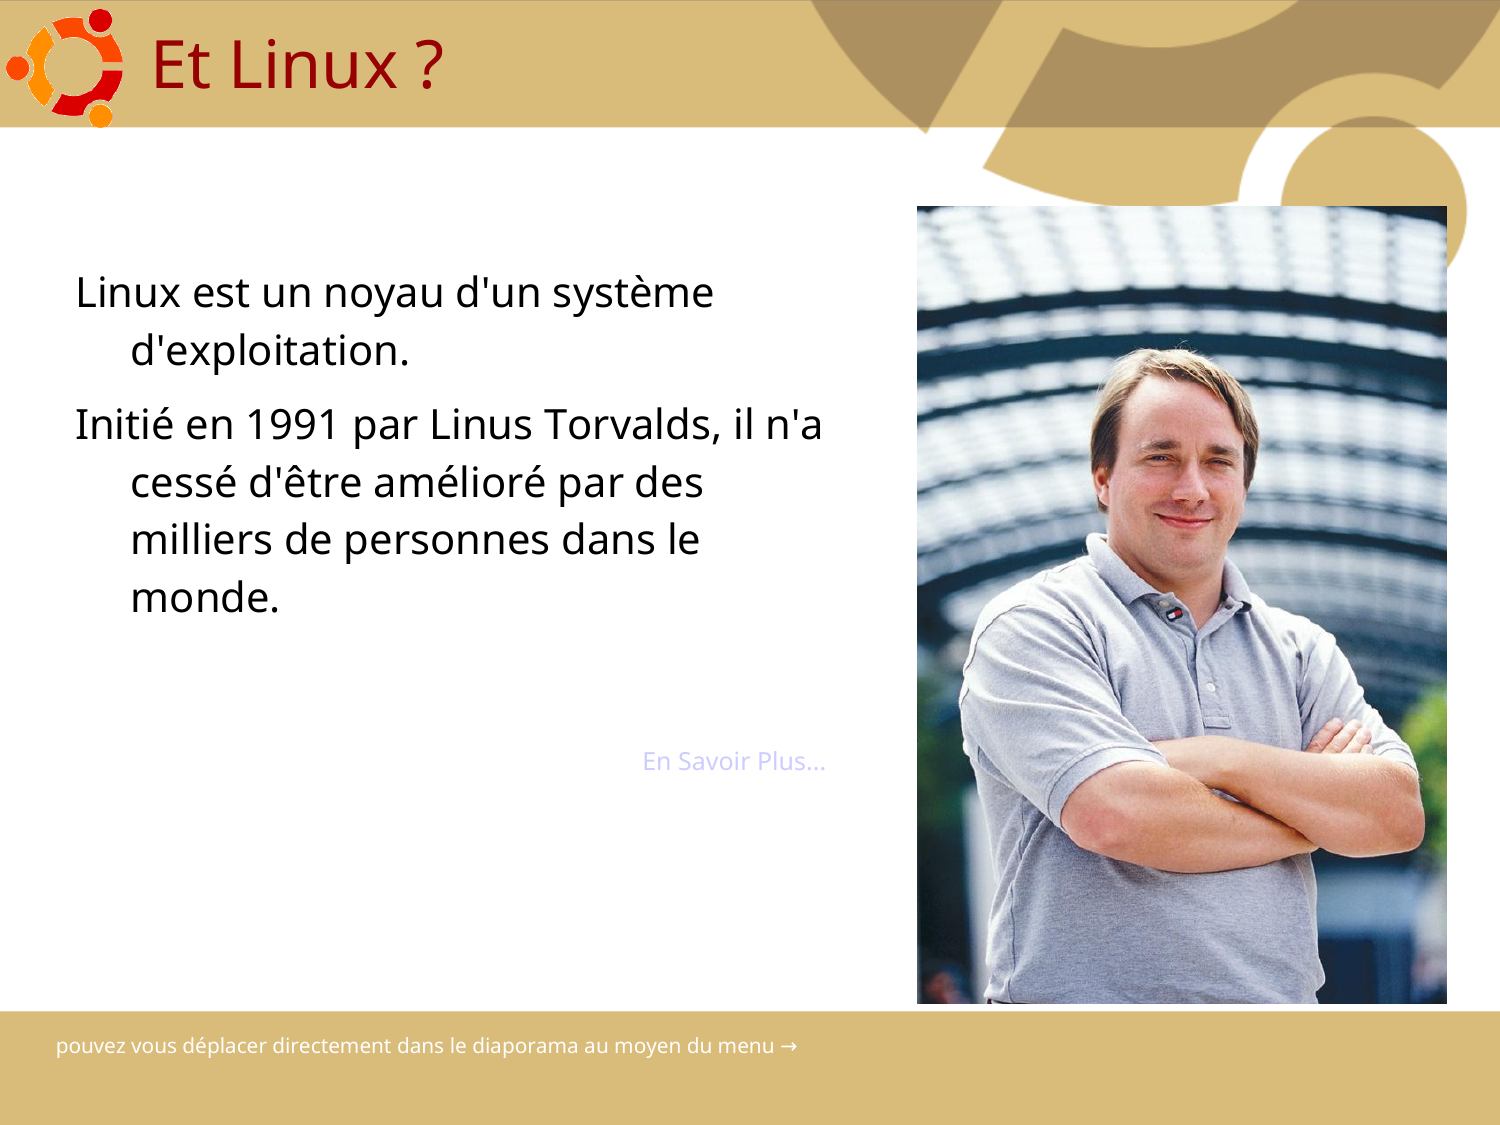

# Et Linux ?
Linux est un noyau d'un système d'exploitation.
Initié en 1991 par Linus Torvalds, il n'a cessé d'être amélioré par des milliers de personnes dans le monde.
En Savoir Plus...
pouvez vous déplacer directement dans le diaporama au moyen du menu →